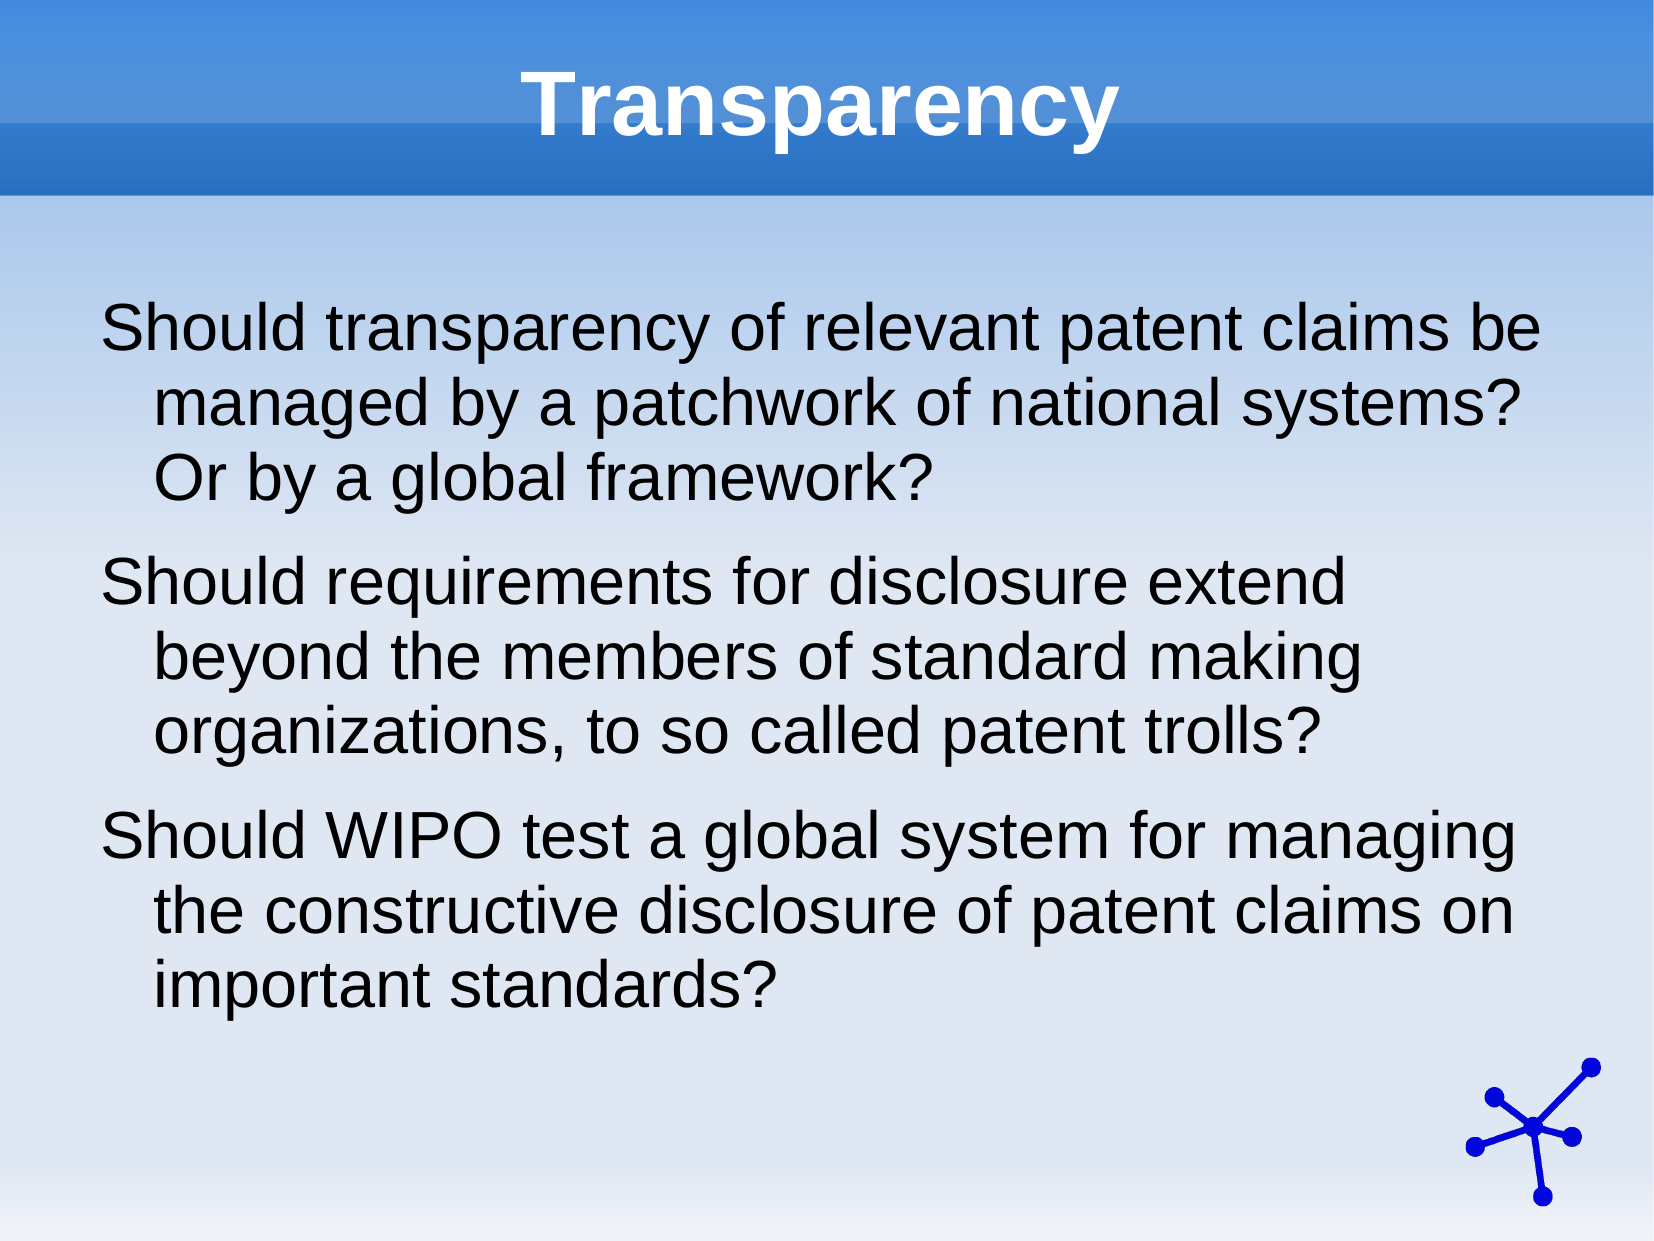

# Transparency
Should transparency of relevant patent claims be managed by a patchwork of national systems? Or by a global framework?
Should requirements for disclosure extend beyond the members of standard making organizations, to so called patent trolls?
Should WIPO test a global system for managing the constructive disclosure of patent claims on important standards?